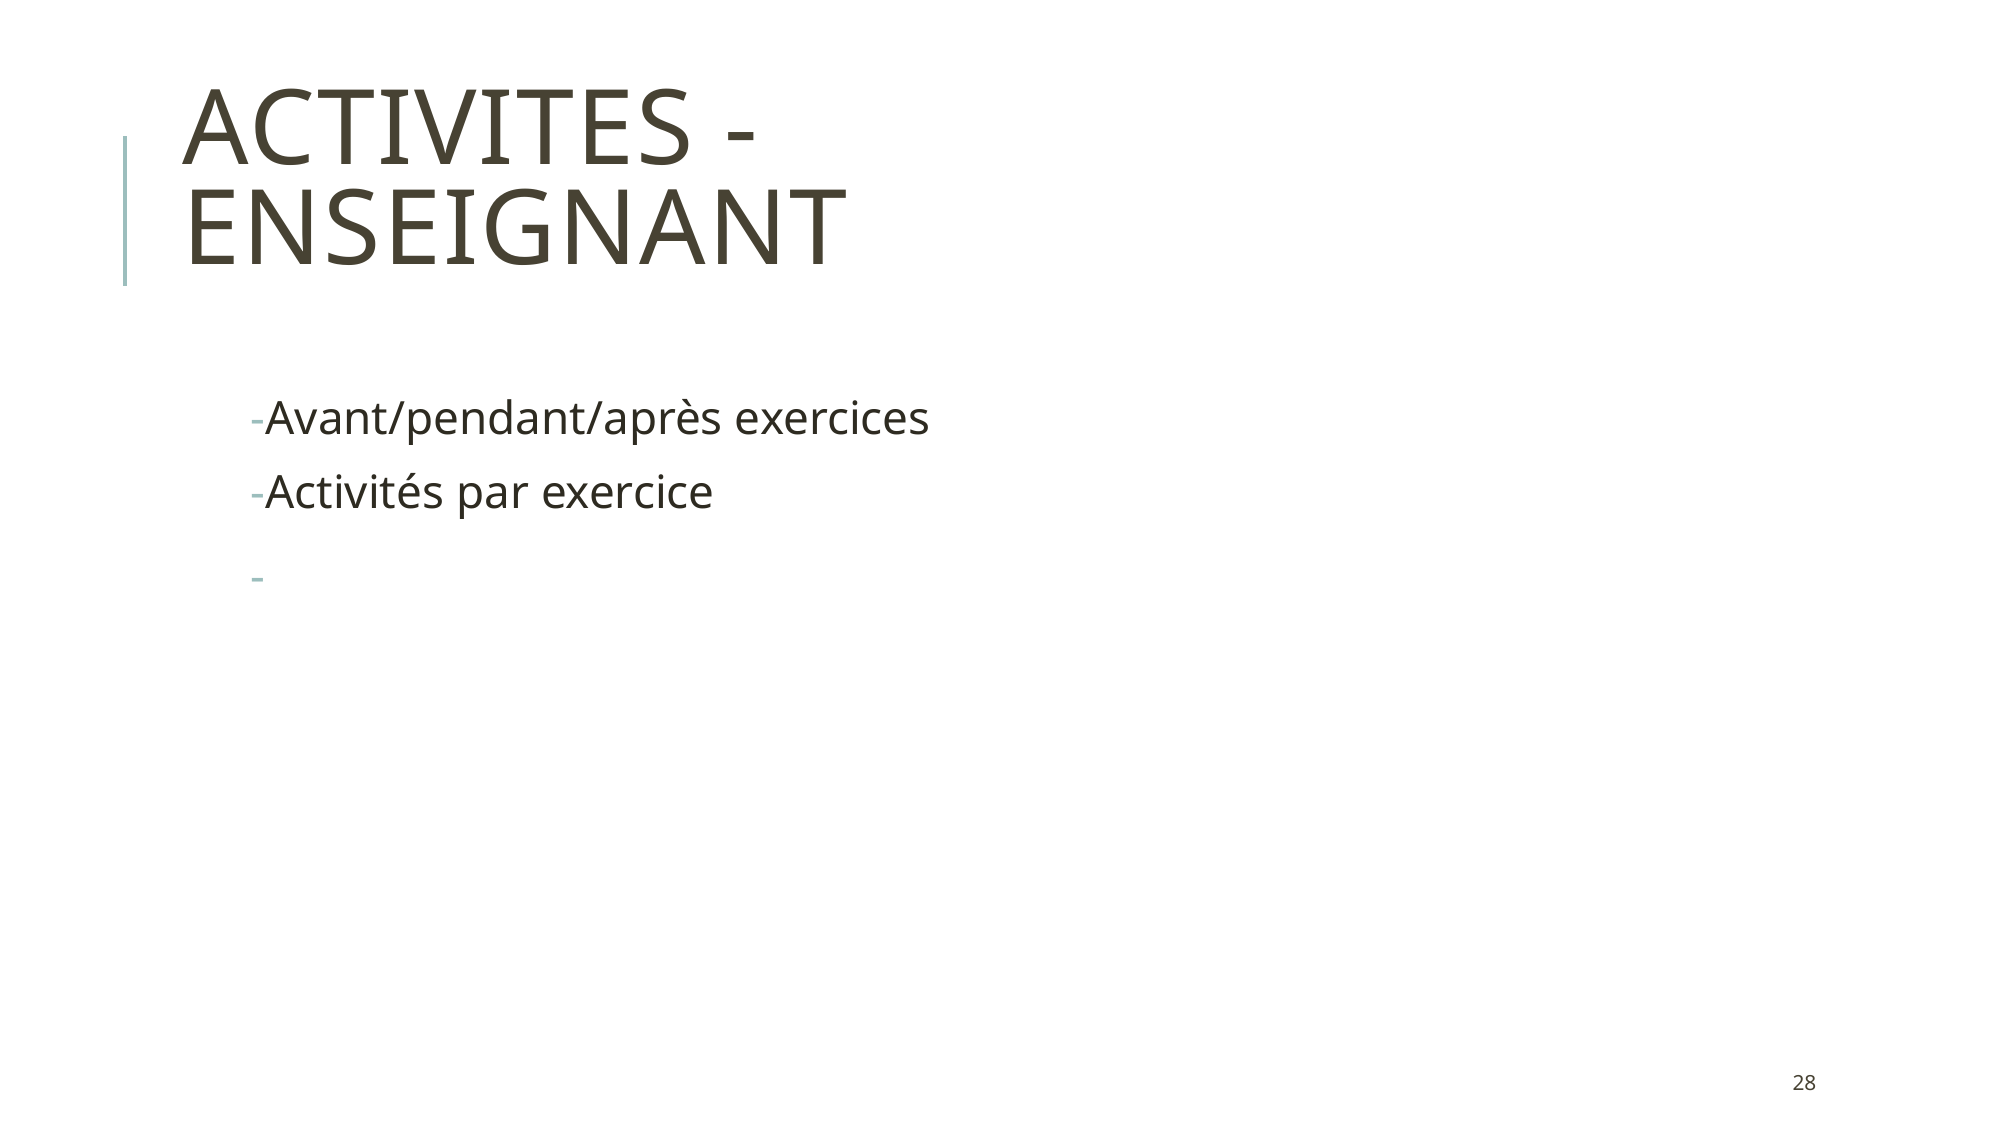

# ACTIVITES - ENSEIGNANT
Avant/pendant/après exercices
Activités par exercice